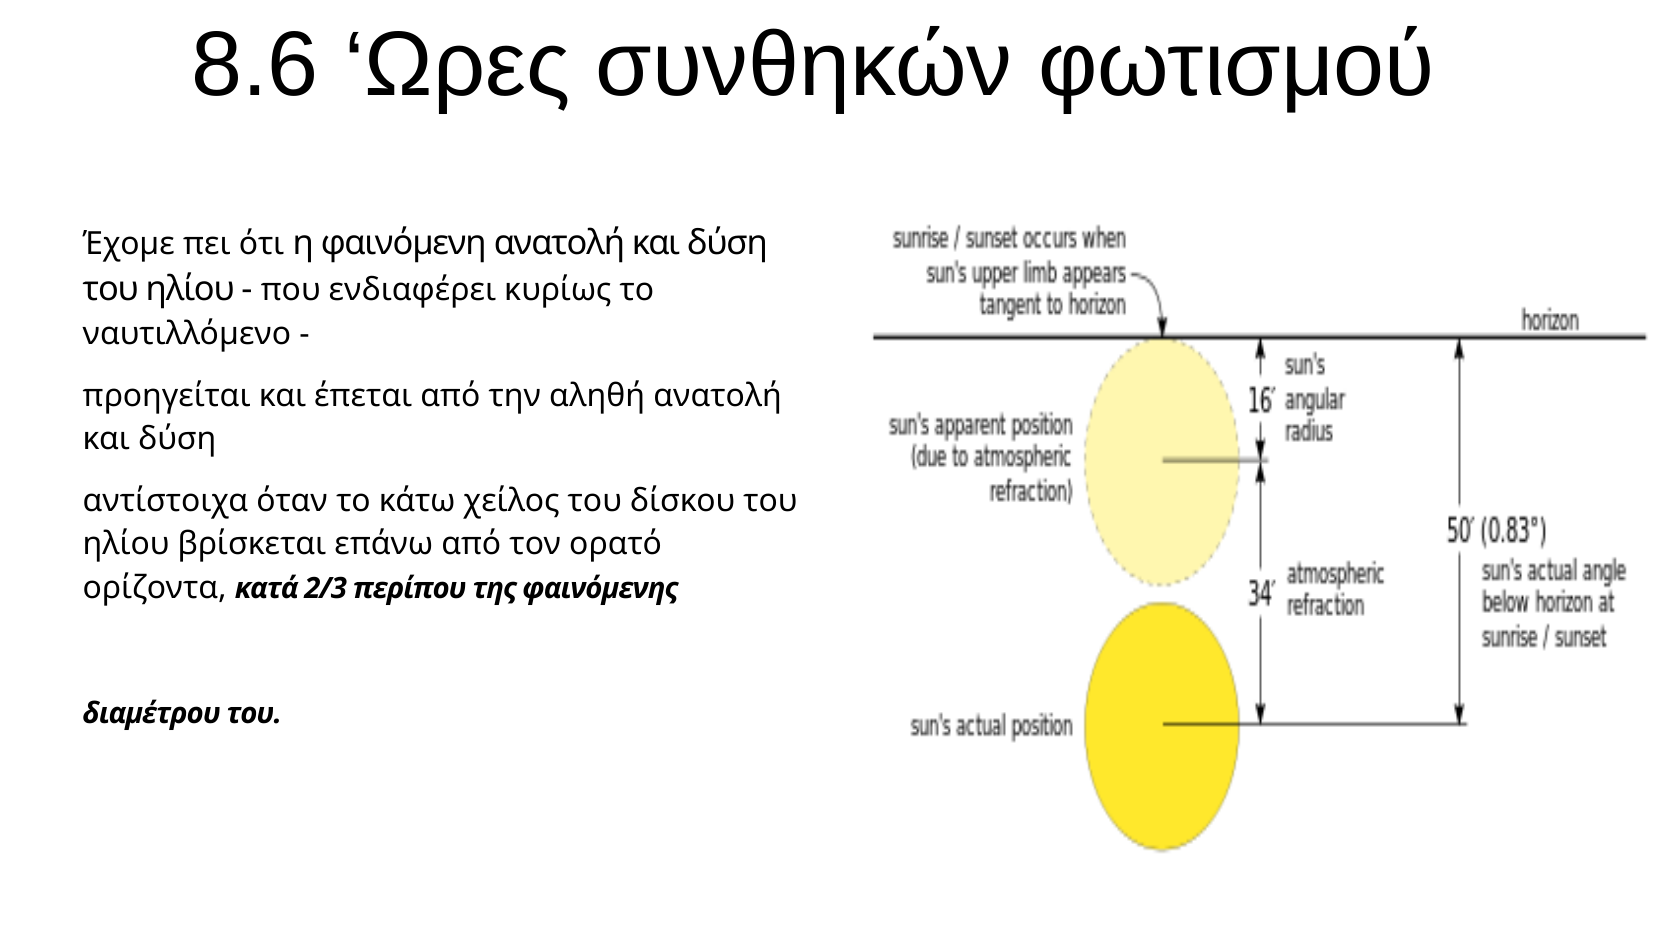

# 8.6 ‘Ωρες συνθηκών φωτισμού
Έχομε πει ότι η φαινόμενη ανατολή και δύση του ηλίου - που ενδιαφέρει κυρίως το ναυτιλλόμενο -
προηγείται και έπεται από την αληθή ανατολή και δύση
αντίστοιχα όταν το κάτω χείλος του δίσκου του ηλίου βρίσκεται επάνω από τον ορατό ορίζοντα, κατά 2/3 περίπου της φαινόμενης διαμέτρου του.